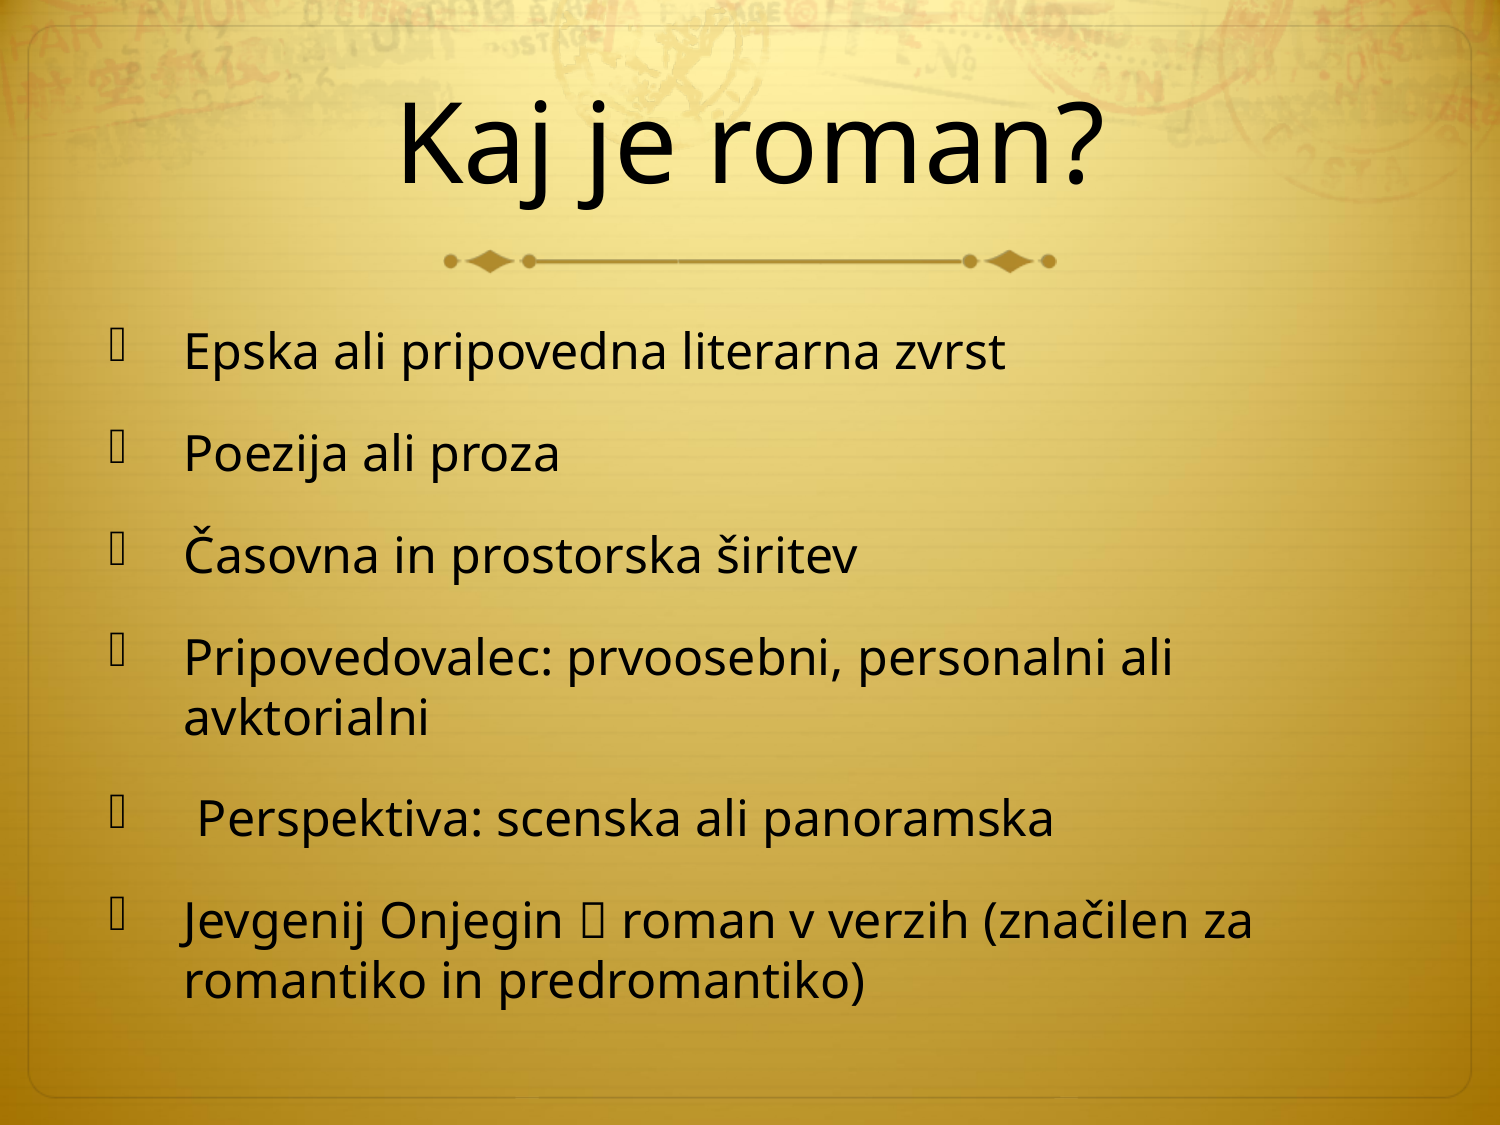

# Kaj je roman?
Epska ali pripovedna literarna zvrst
Poezija ali proza
Časovna in prostorska širitev
Pripovedovalec: prvoosebni, personalni ali avktorialni
 Perspektiva: scenska ali panoramska
Jevgenij Onjegin  roman v verzih (značilen za romantiko in predromantiko)